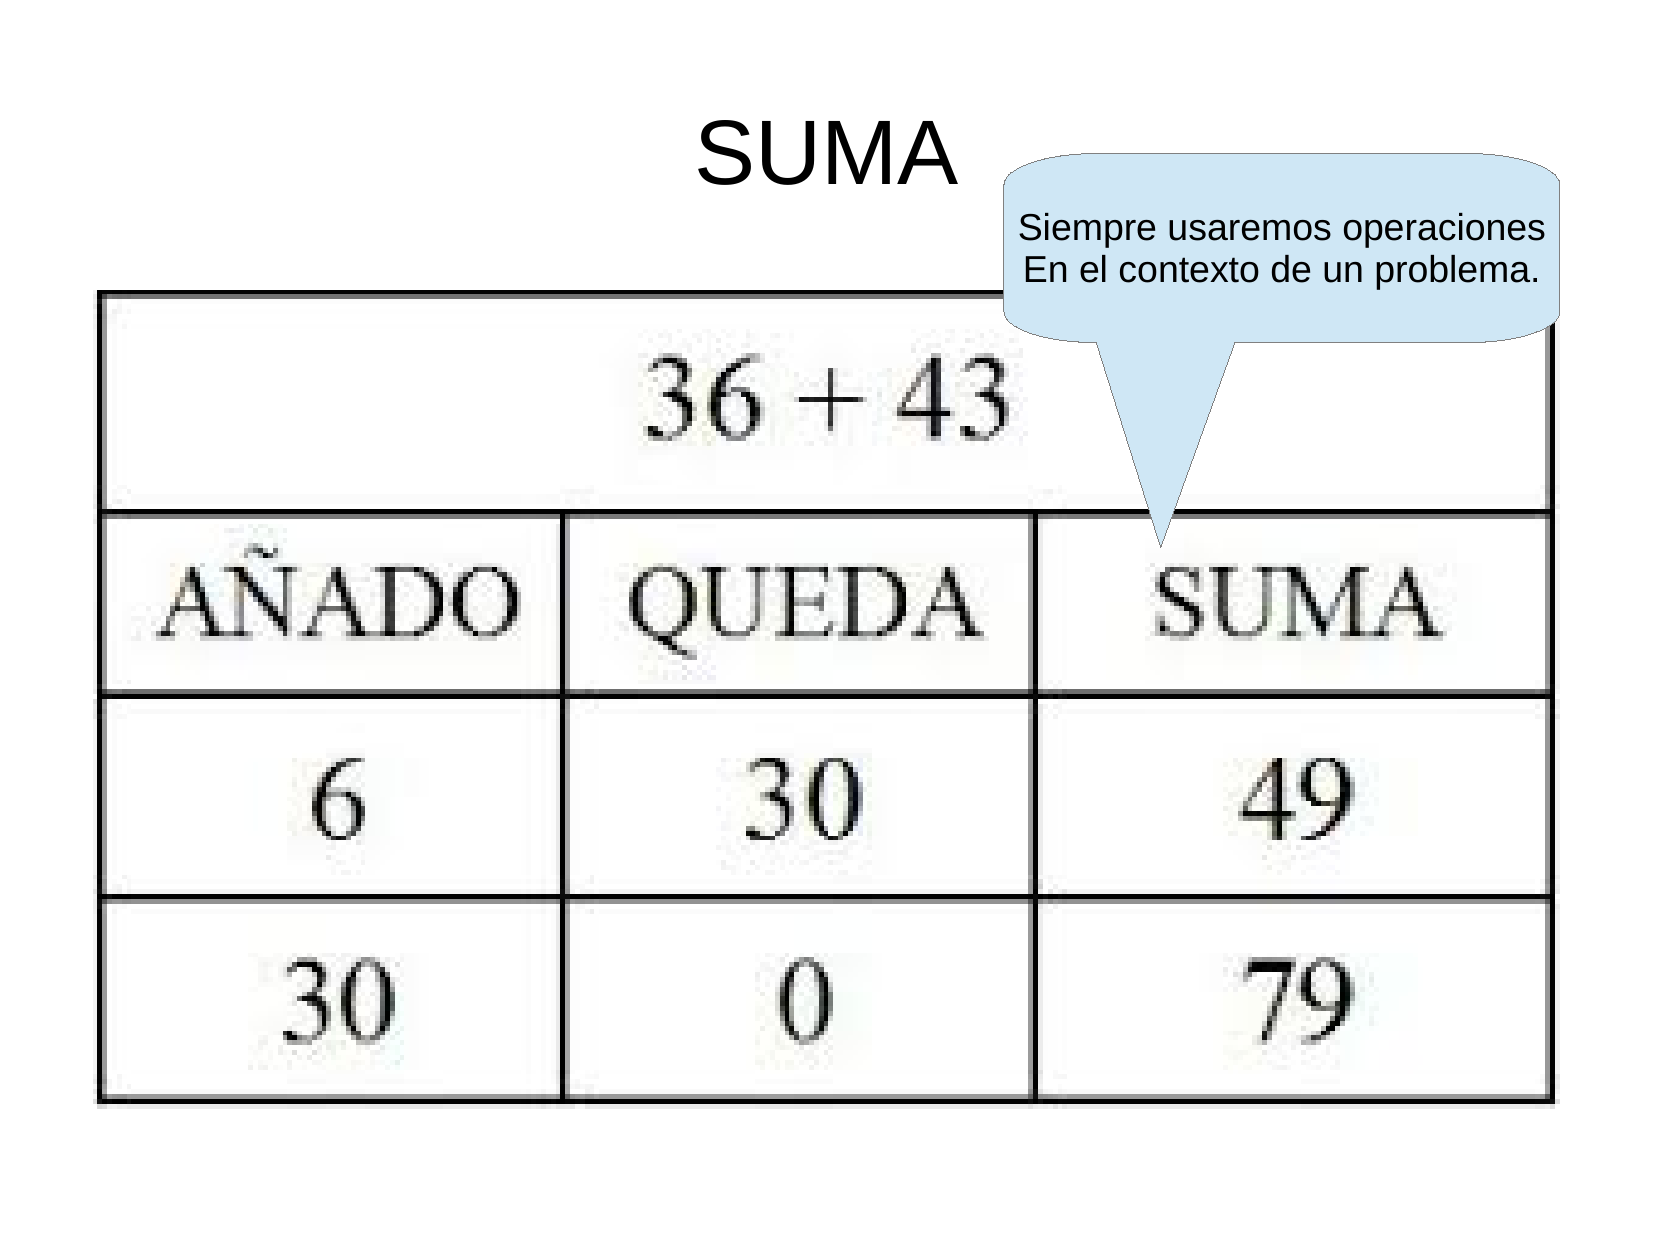

# SUMA
Siempre usaremos operaciones
En el contexto de un problema.